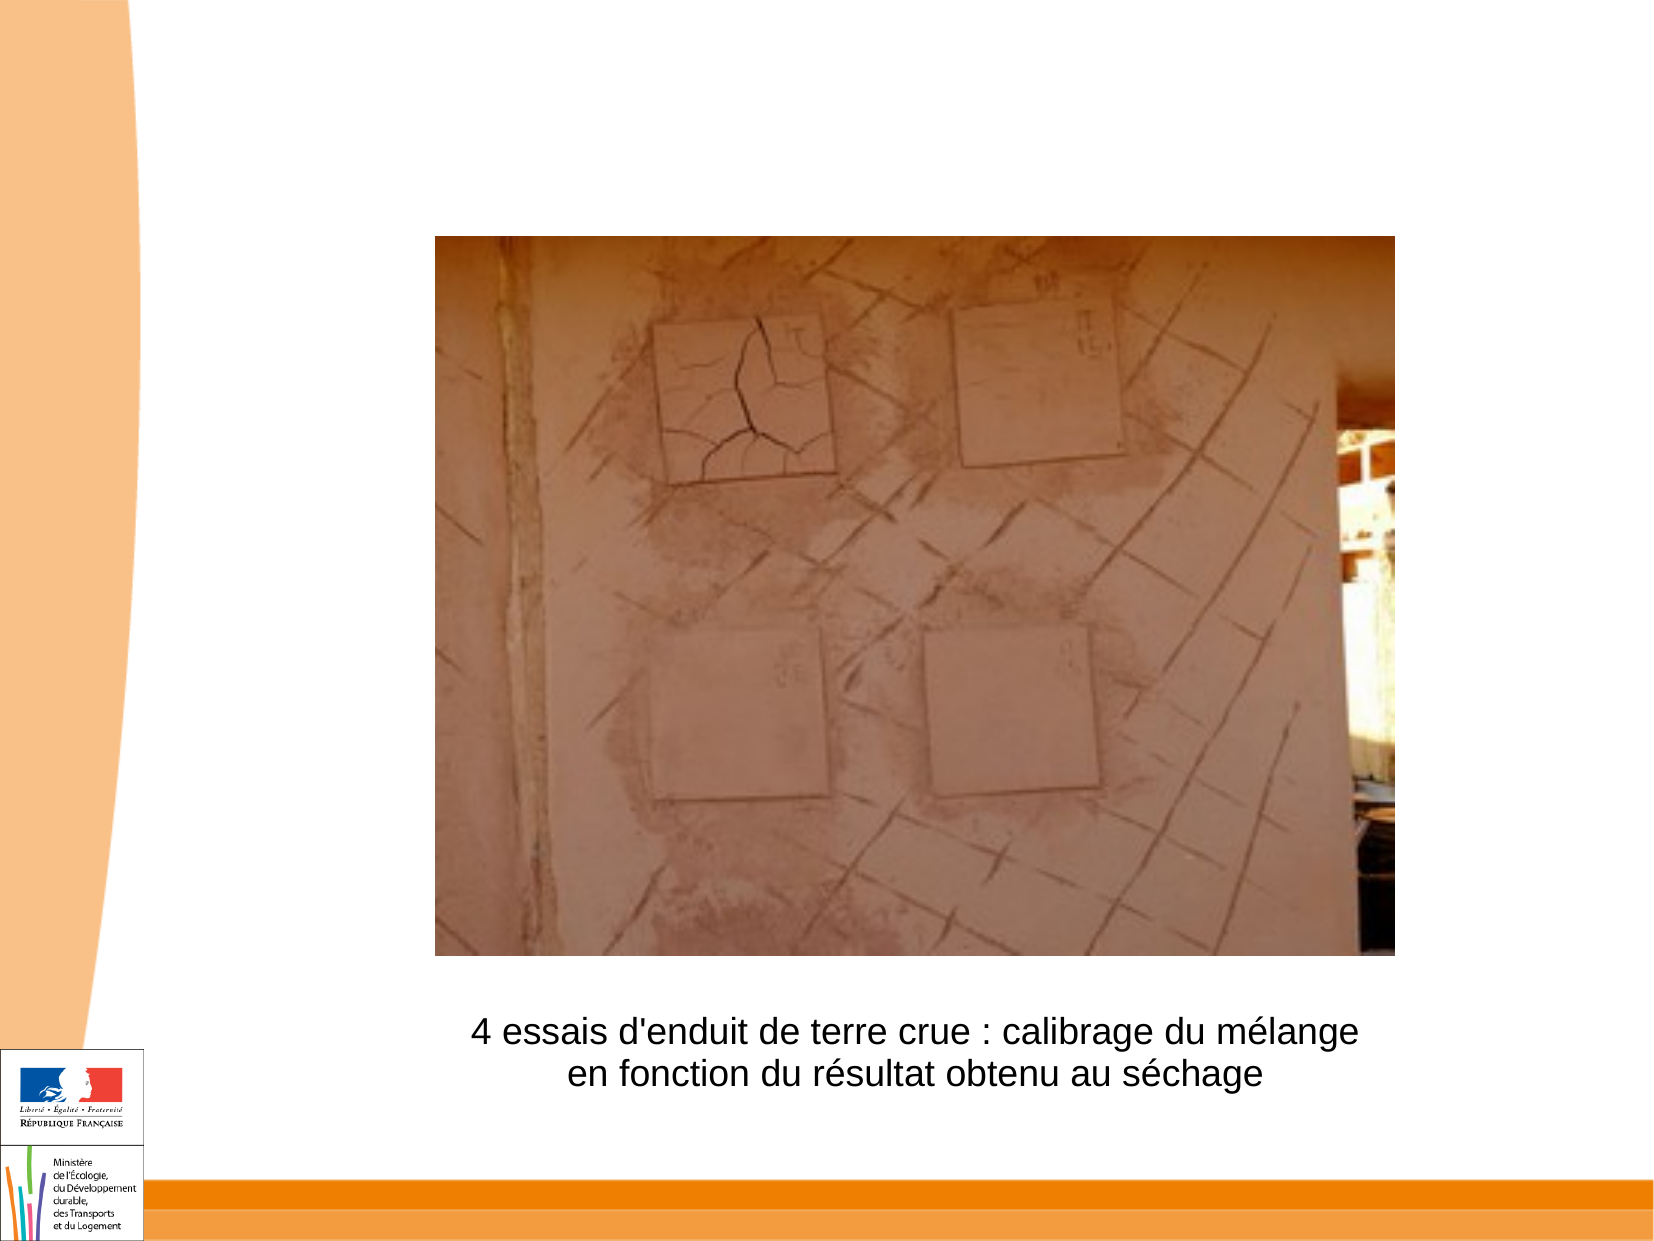

#
4 essais d'enduit de terre crue : calibrage du mélange en fonction du résultat obtenu au séchage